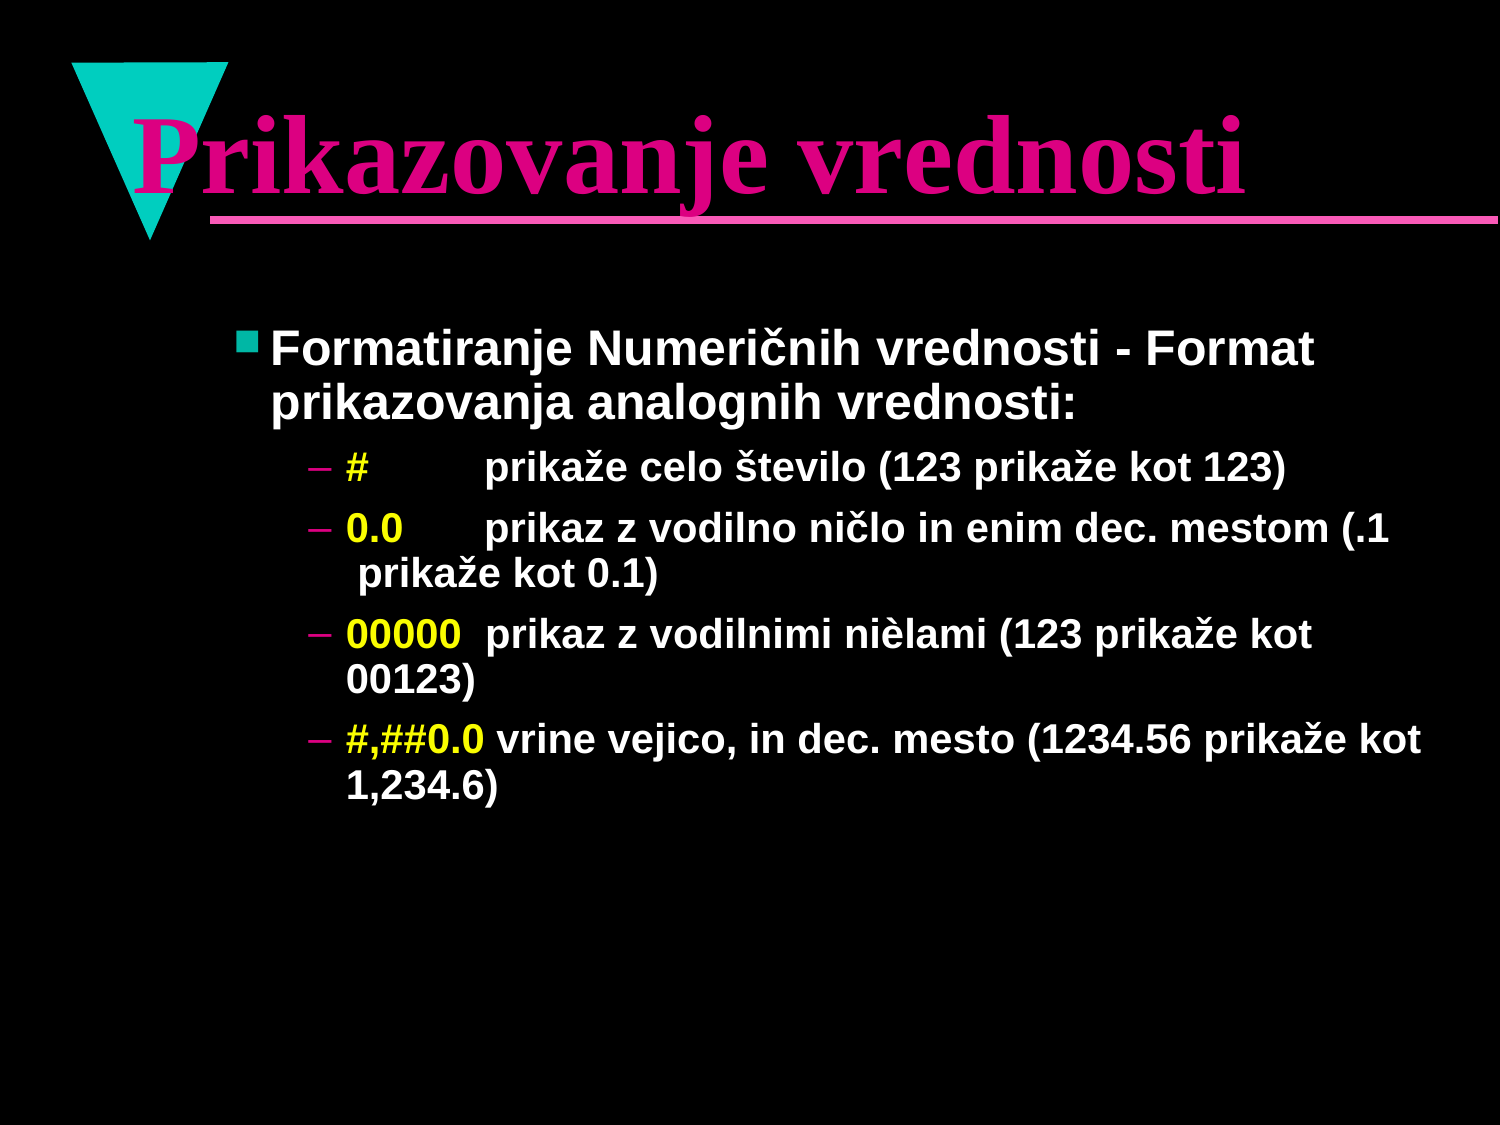

# Prikazovanje vrednosti
Formatiranje Numeričnih vrednosti - Format prikazovanja analognih vrednosti:
# prikaže celo število (123 prikaže kot 123)
0.0 prikaz z vodilno ničlo in enim dec. mestom (.1 prikaže kot 0.1)
00000 prikaz z vodilnimi nièlami (123 prikaže kot 00123)
#,##0.0 vrine vejico, in dec. mesto (1234.56 prikaže kot 1,234.6)
Animacija
11